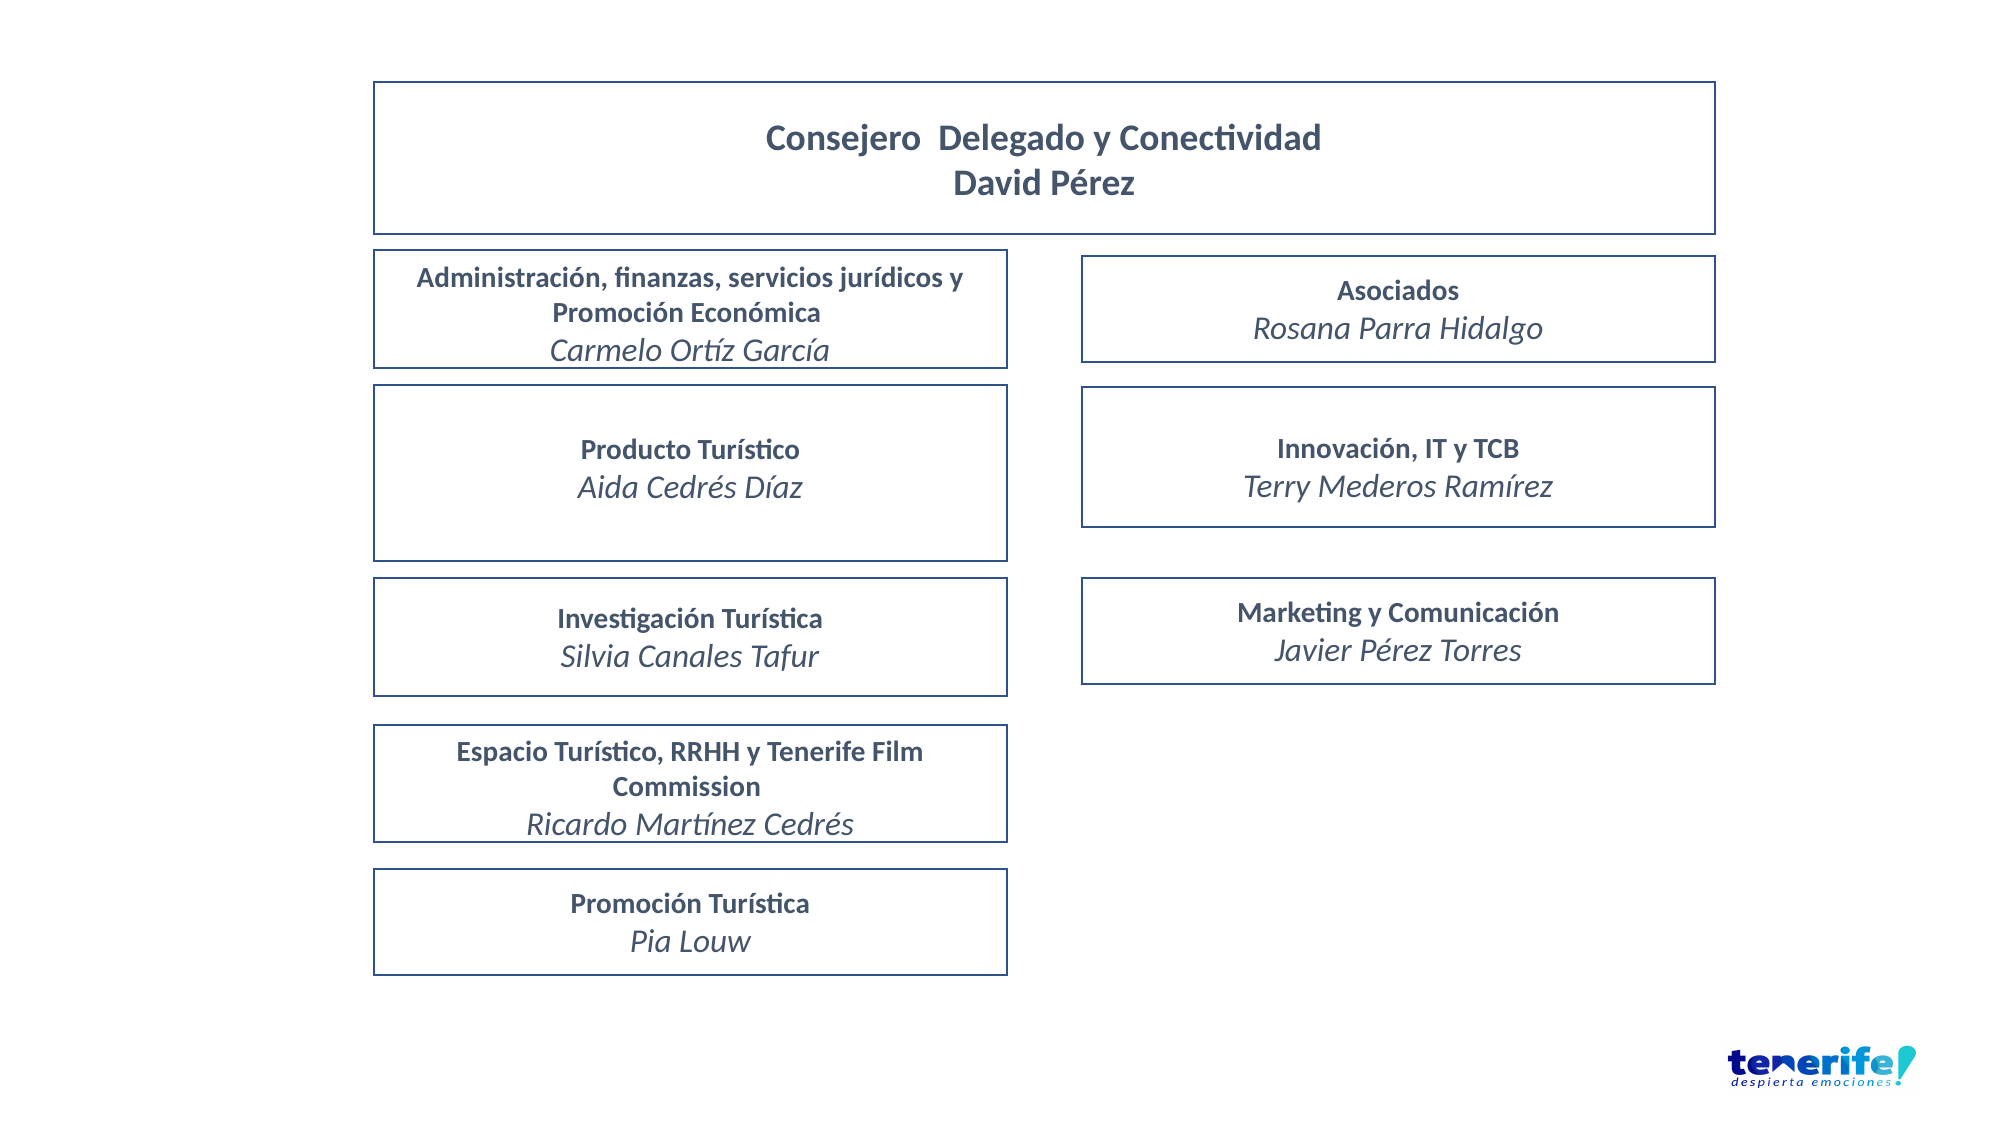

Consejero Delegado y Conectividad
David Pérez
Administración, finanzas, servicios jurídicos y Promoción Económica
Carmelo Ortíz García
Asociados
Rosana Parra Hidalgo
Producto Turístico
Aida Cedrés Díaz
Innovación, IT y TCB
Terry Mederos Ramírez
Investigación Turística
Silvia Canales Tafur
Marketing y Comunicación
Javier Pérez Torres
Espacio Turístico, RRHH y Tenerife Film Commission
Ricardo Martínez Cedrés
Promoción Turística
Pia Louw